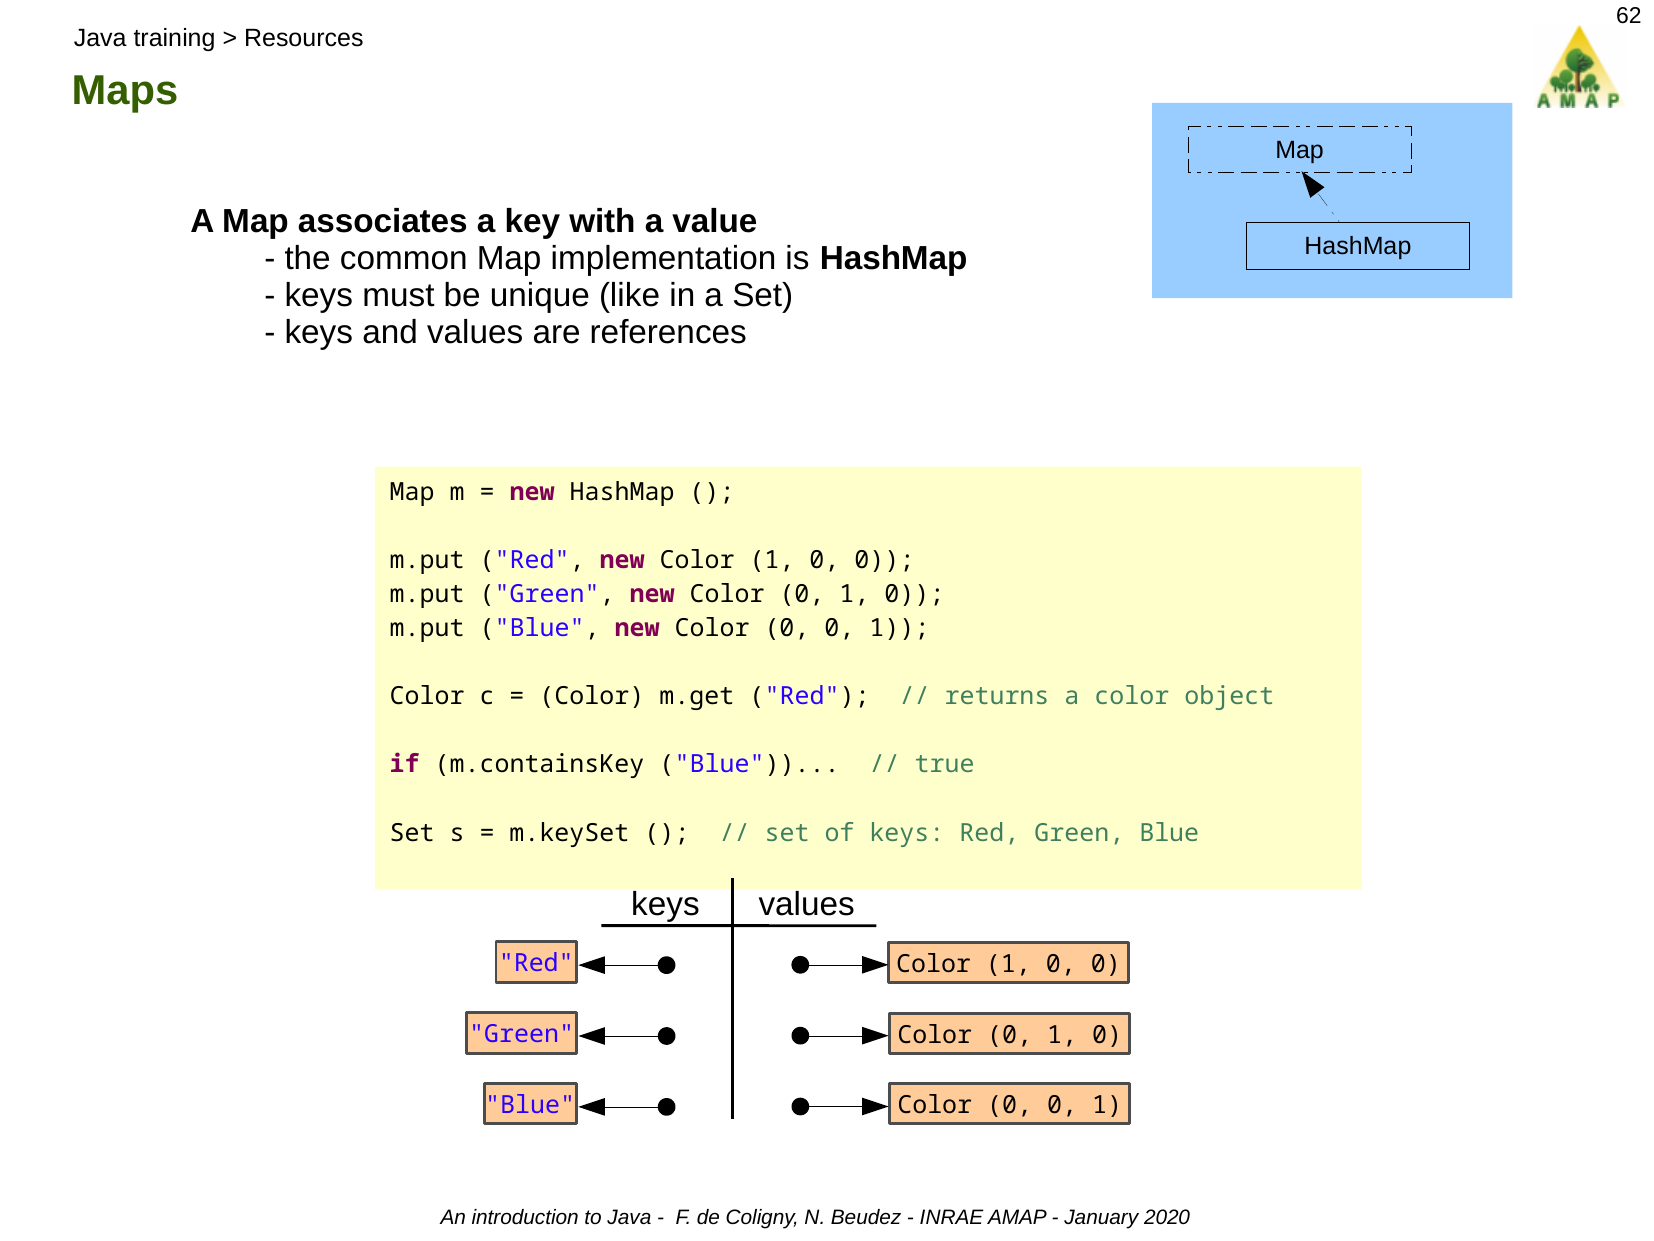

62
Java training > Resources
Maps
Map
A Map associates a key with a value
	- the common Map implementation is HashMap
	- keys must be unique (like in a Set)
	- keys and values are references
HashMap
Map m = new HashMap ();
m.put ("Red", new Color (1, 0, 0));
m.put ("Green", new Color (0, 1, 0));
m.put ("Blue", new Color (0, 0, 1));
Color c = (Color) m.get ("Red"); // returns a color object
if (m.containsKey ("Blue"))... // true
Set s = m.keySet (); // set of keys: Red, Green, Blue
keys
values
"Red"
Color (1, 0, 0)
"Green"
Color (0, 1, 0)
Color (0, 0, 1)
"Blue"